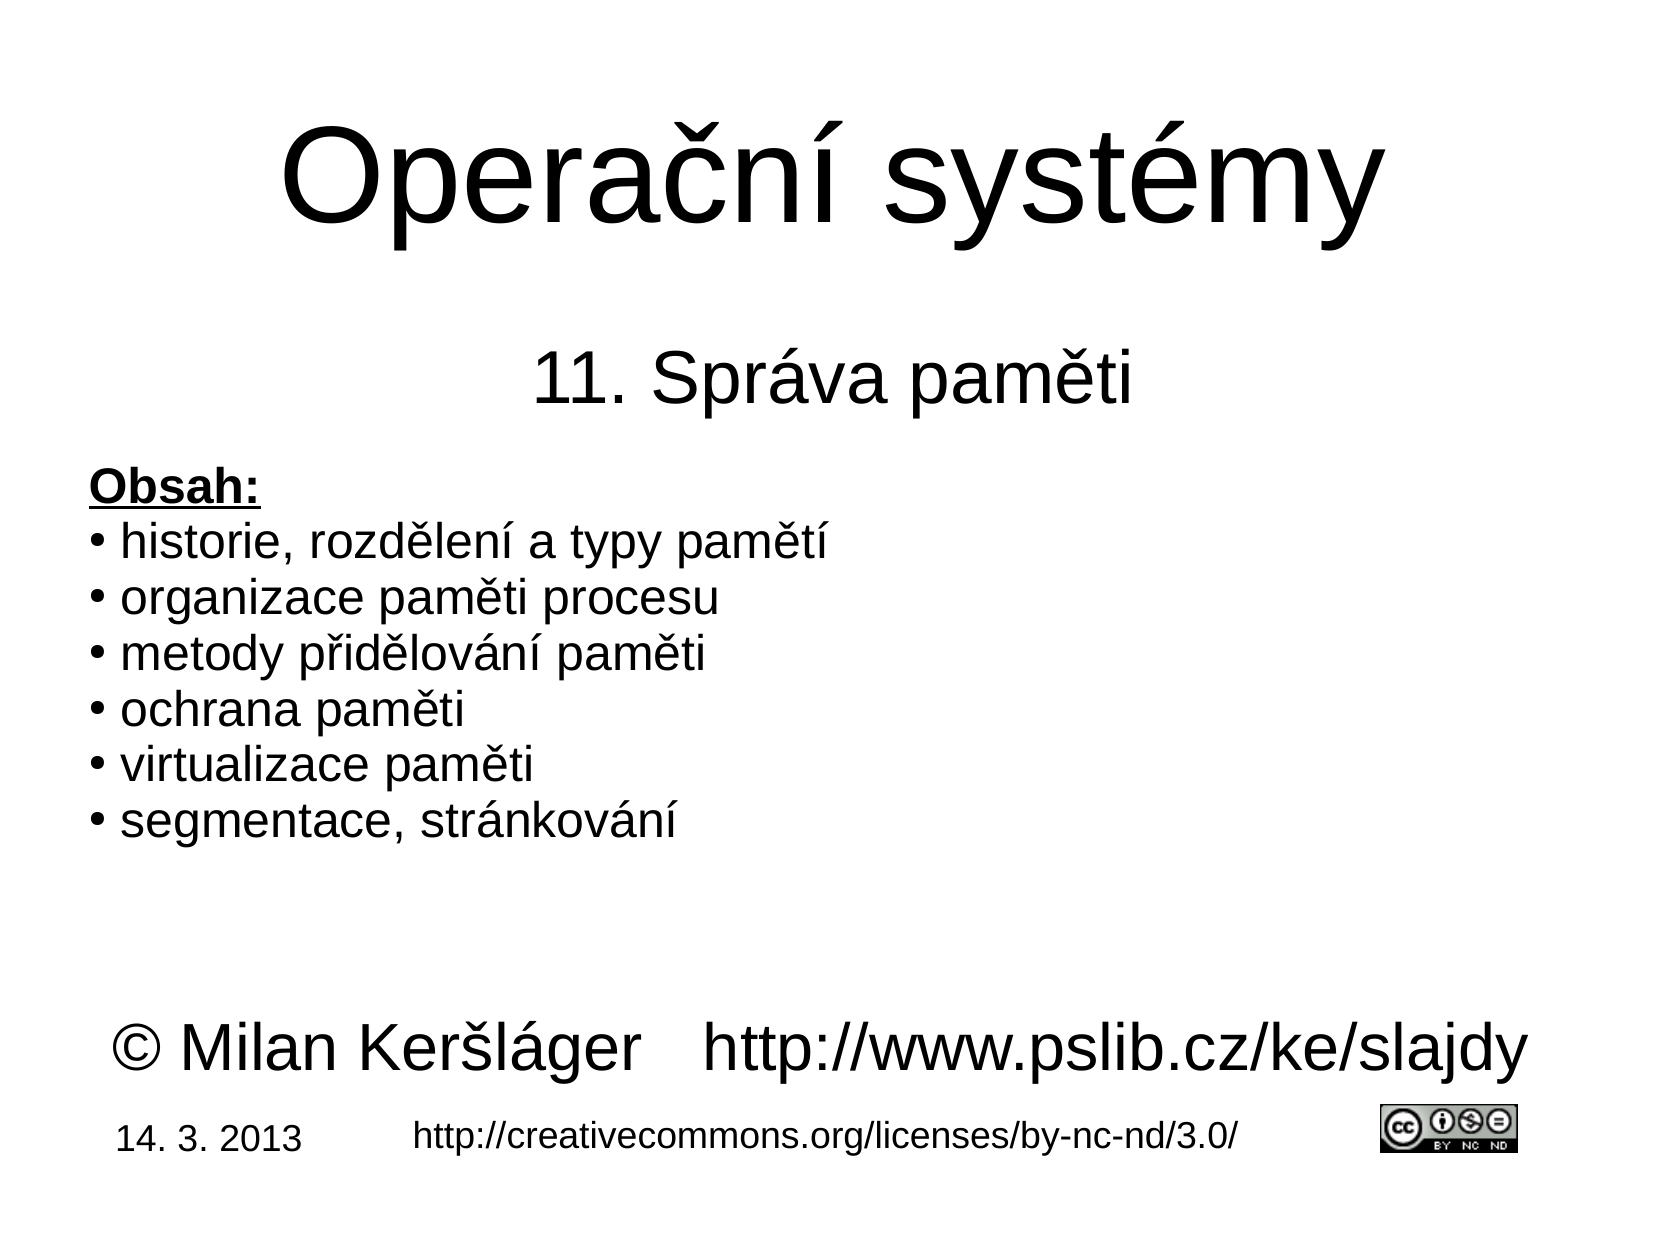

# Operační systémy 11. Správa paměti
Obsah:
 historie, rozdělení a typy pamětí
 organizace paměti procesu
 metody přidělování paměti
 ochrana paměti
 virtualizace paměti
 segmentace, stránkování
© Milan Keršláger	http://www.pslib.cz/ke/slajdy
http://creativecommons.org/licenses/by-nc-nd/3.0/
14. 3. 2013